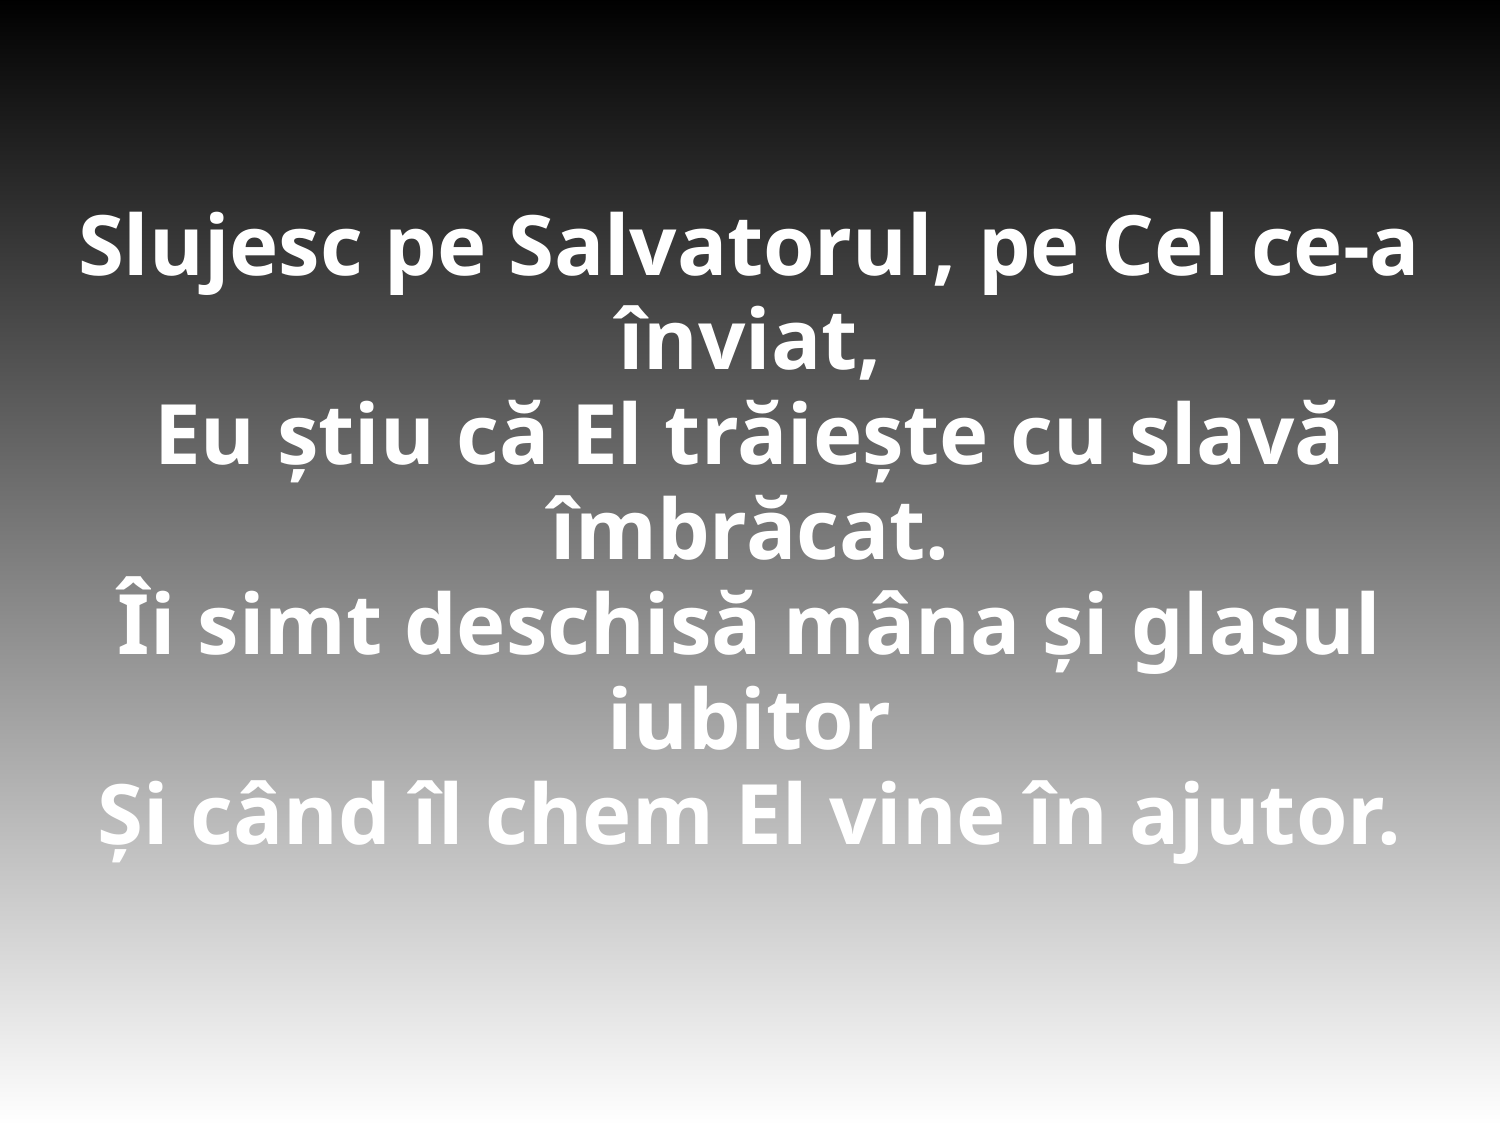

Slujesc pe Salvatorul, pe Cel ce-a înviat,
Eu ştiu că El trăieşte cu slavă îmbrăcat.
Îi simt deschisă mâna şi glasul iubitor
Şi când îl chem El vine în ajutor.